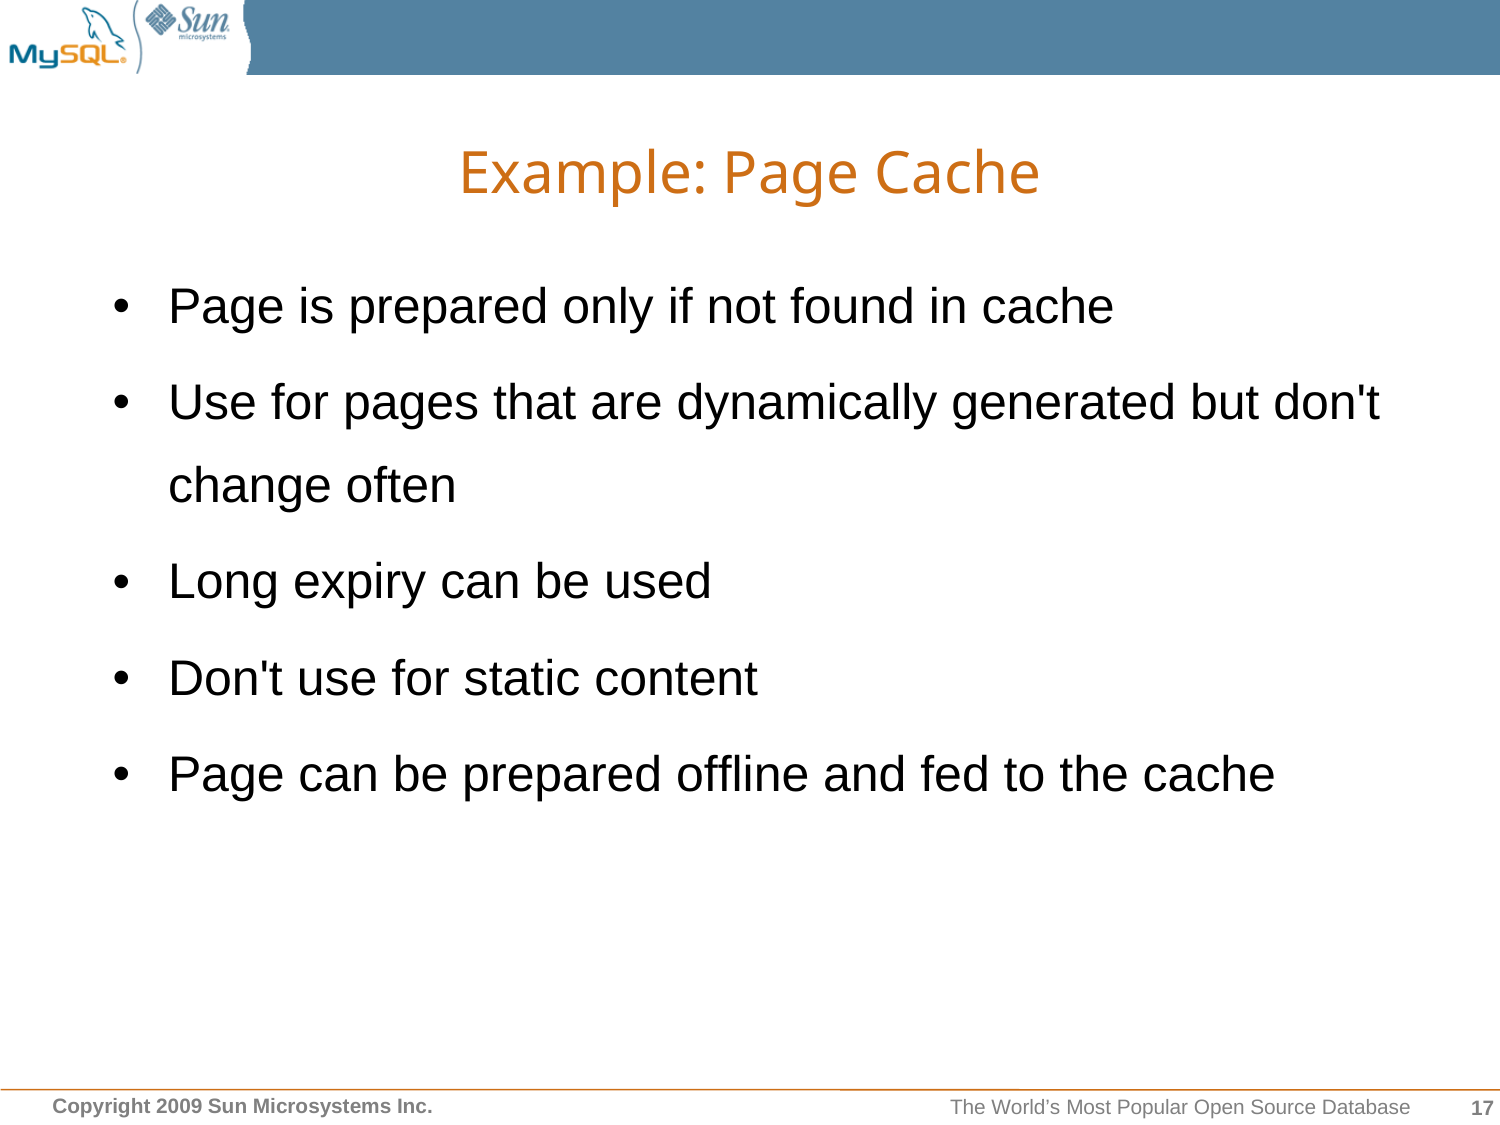

# Example: Page Cache
Page is prepared only if not found in cache
Use for pages that are dynamically generated but don't change often
Long expiry can be used
Don't use for static content
Page can be prepared offline and fed to the cache